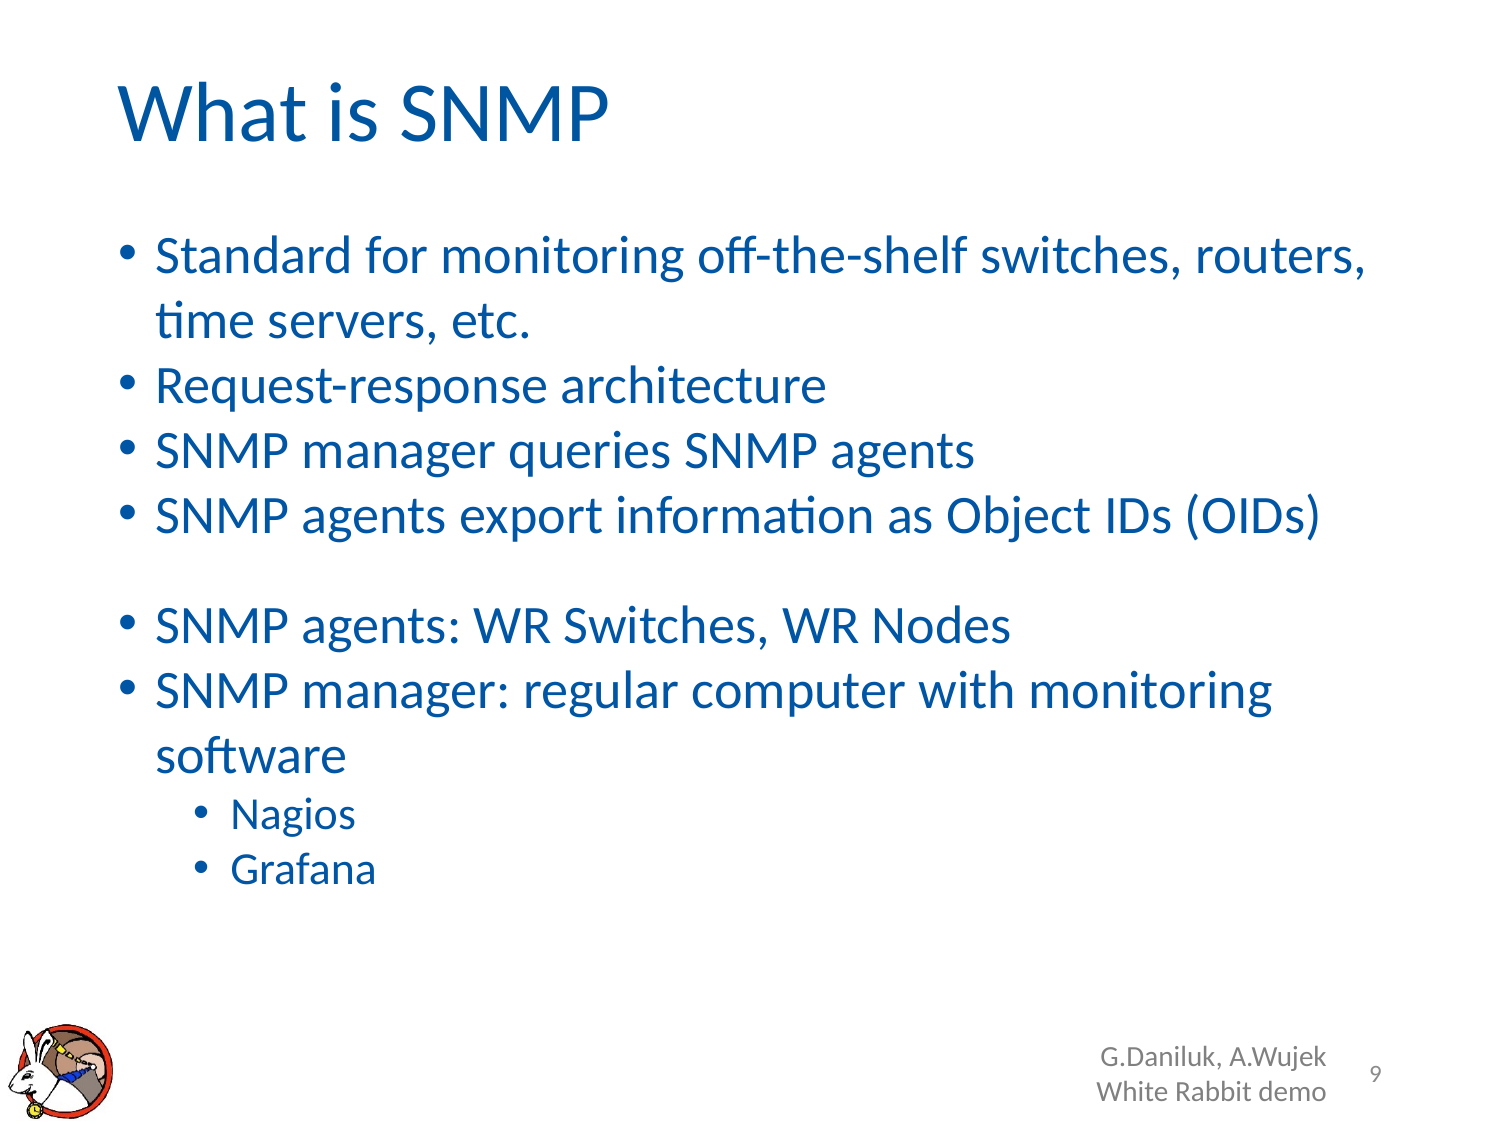

What is SNMP
Standard for monitoring off-the-shelf switches, routers, time servers, etc.
Request-response architecture
SNMP manager queries SNMP agents
SNMP agents export information as Object IDs (OIDs)
SNMP agents: WR Switches, WR Nodes
SNMP manager: regular computer with monitoring software
Nagios
Grafana